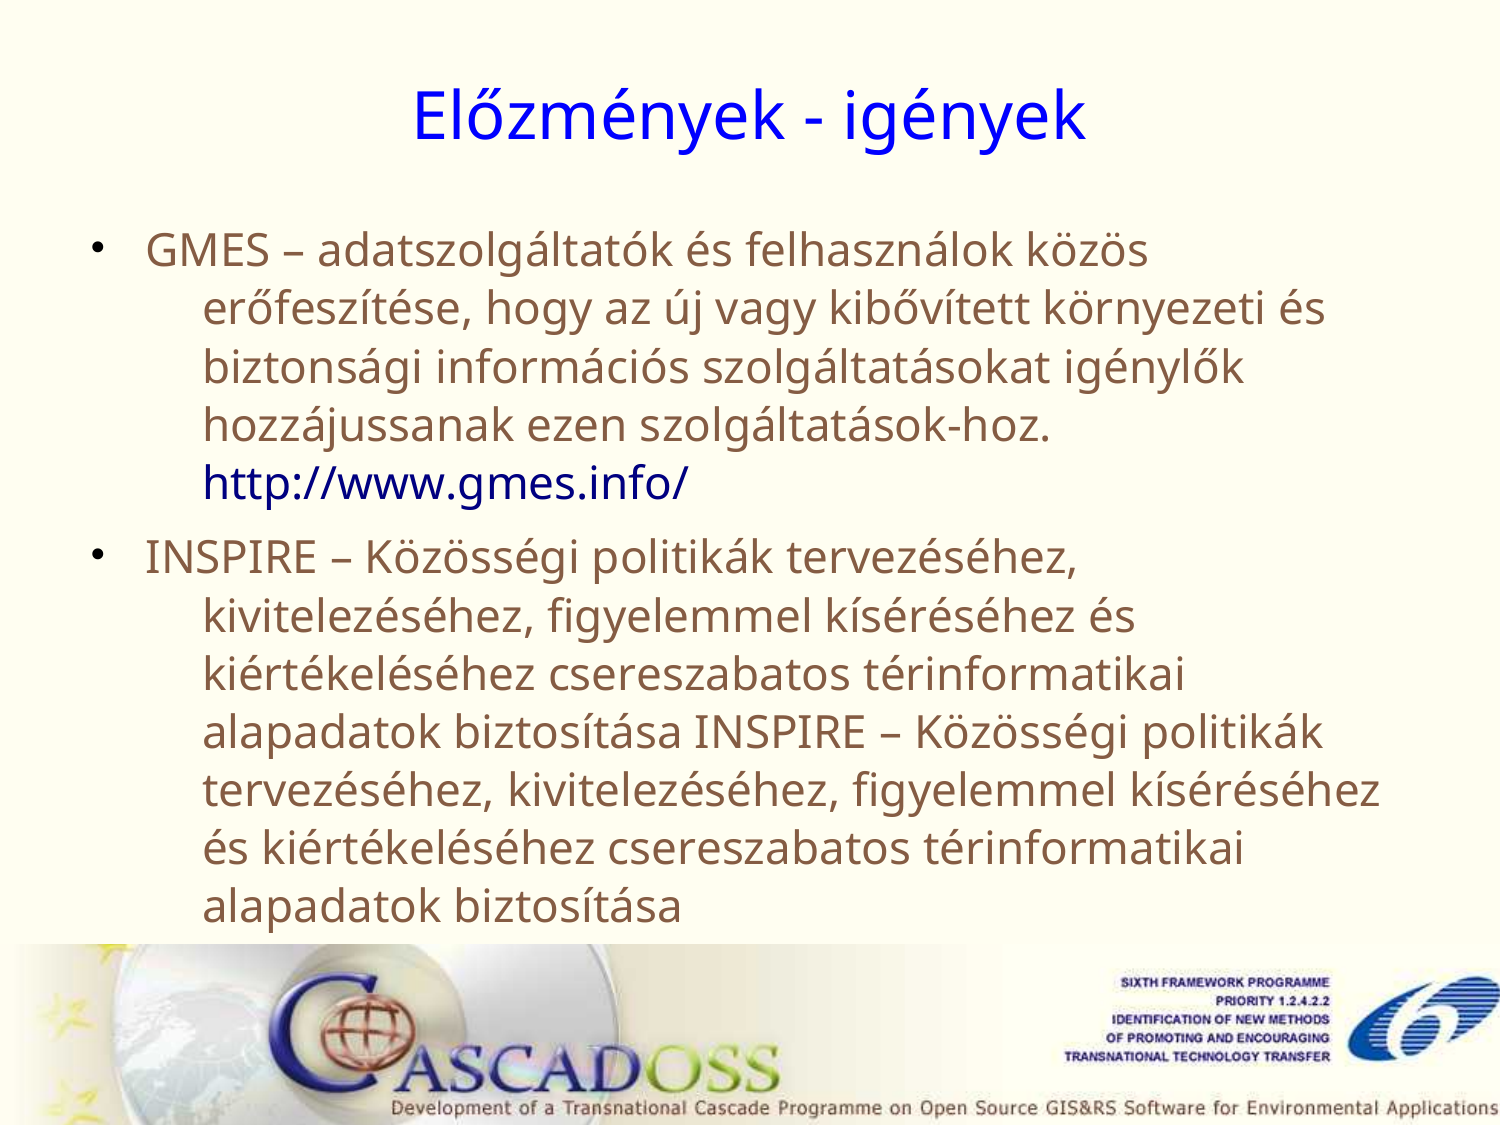

# Előzmények - igények
GMES – adatszolgáltatók és felhasználok közös erőfeszítése, hogy az új vagy kibővített környezeti és biztonsági információs szolgáltatásokat igénylők hozzájussanak ezen szolgáltatások-hoz. http://www.gmes.info/
INSPIRE – Közösségi politikák tervezéséhez, kivitelezéséhez, figyelemmel kíséréséhez és kiértékeléséhez csereszabatos térinformatikai alapadatok biztosítása INSPIRE – Közösségi politikák tervezéséhez, kivitelezéséhez, figyelemmel kíséréséhez és kiértékeléséhez csereszabatos térinformatikai alapadatok biztosítása